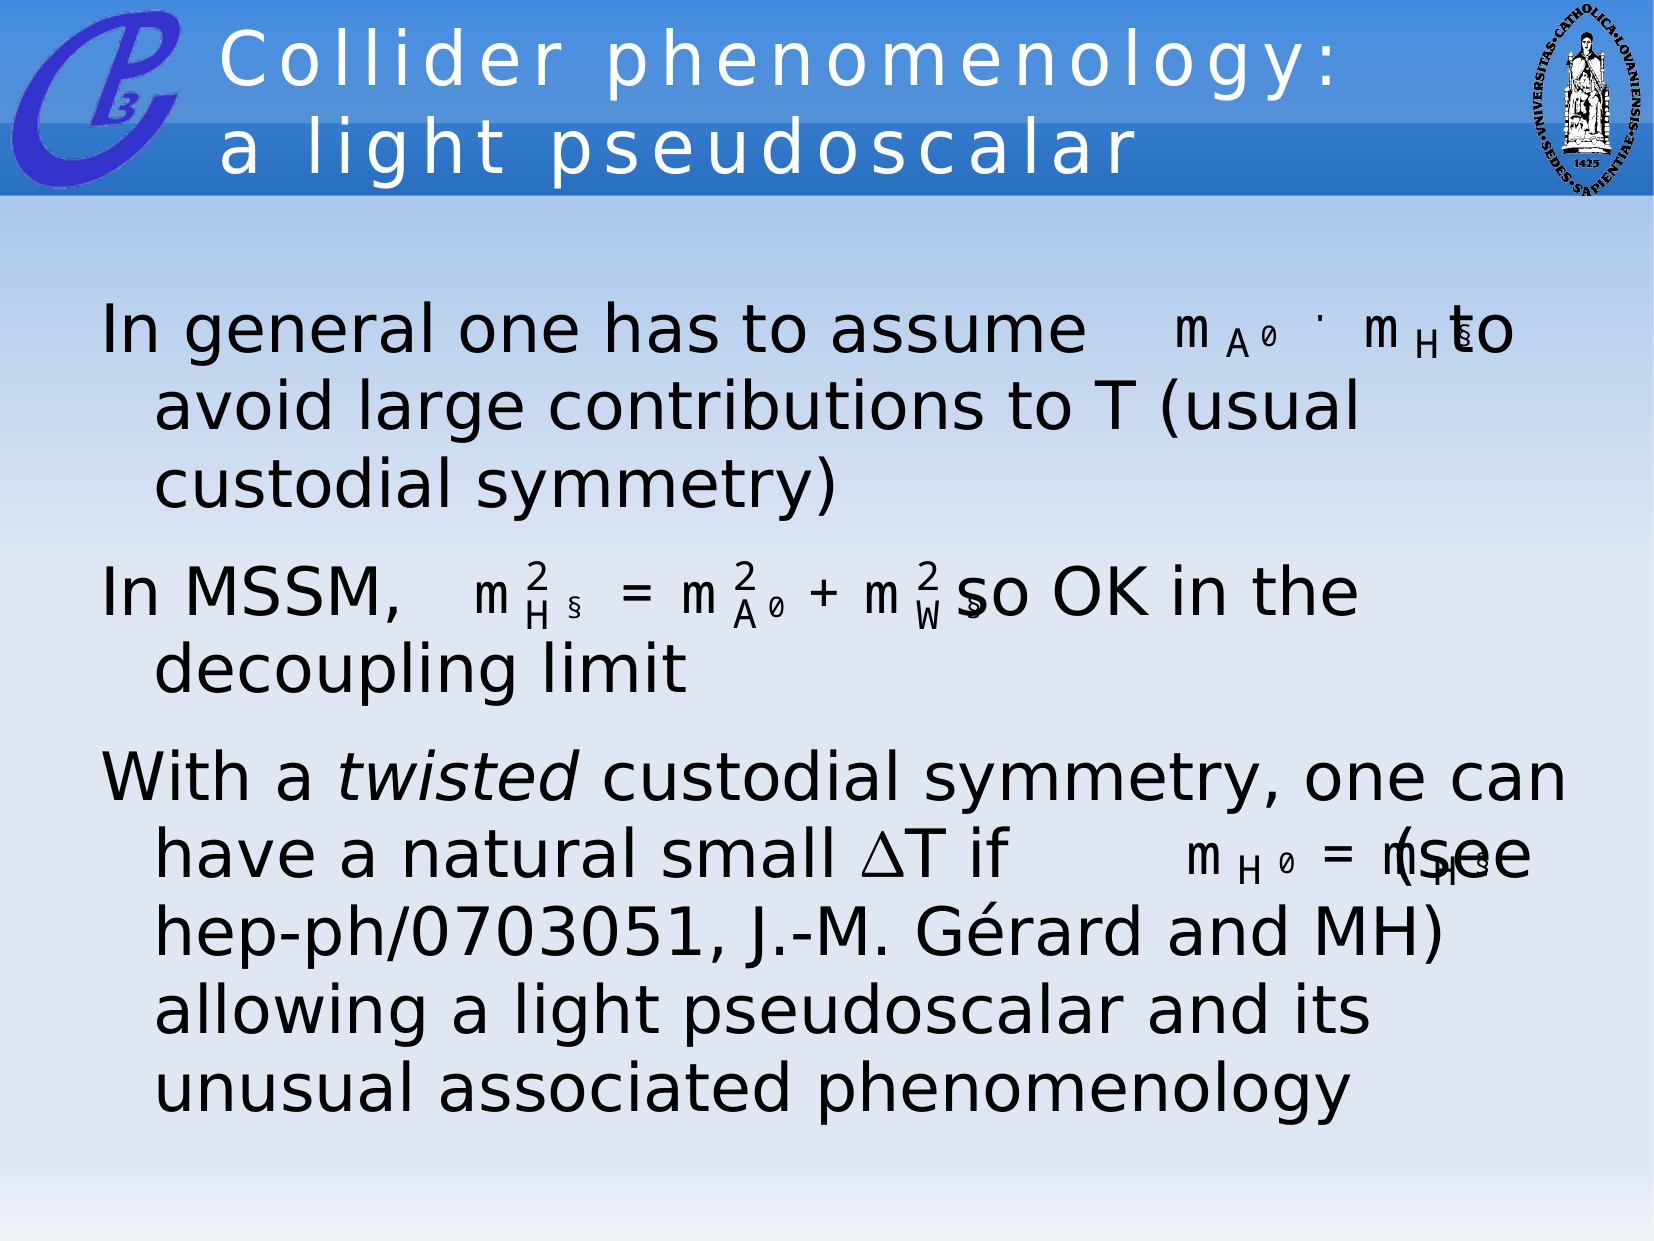

# Collider phenomenology: a light pseudoscalar
In general one has to assume to avoid large contributions to T (usual custodial symmetry)
In MSSM, so OK in the decoupling limit
With a twisted custodial symmetry, one can have a natural small T if (see hep-ph/0703051, J.-M. Gérard and MH) allowing a light pseudoscalar and its unusual associated phenomenology